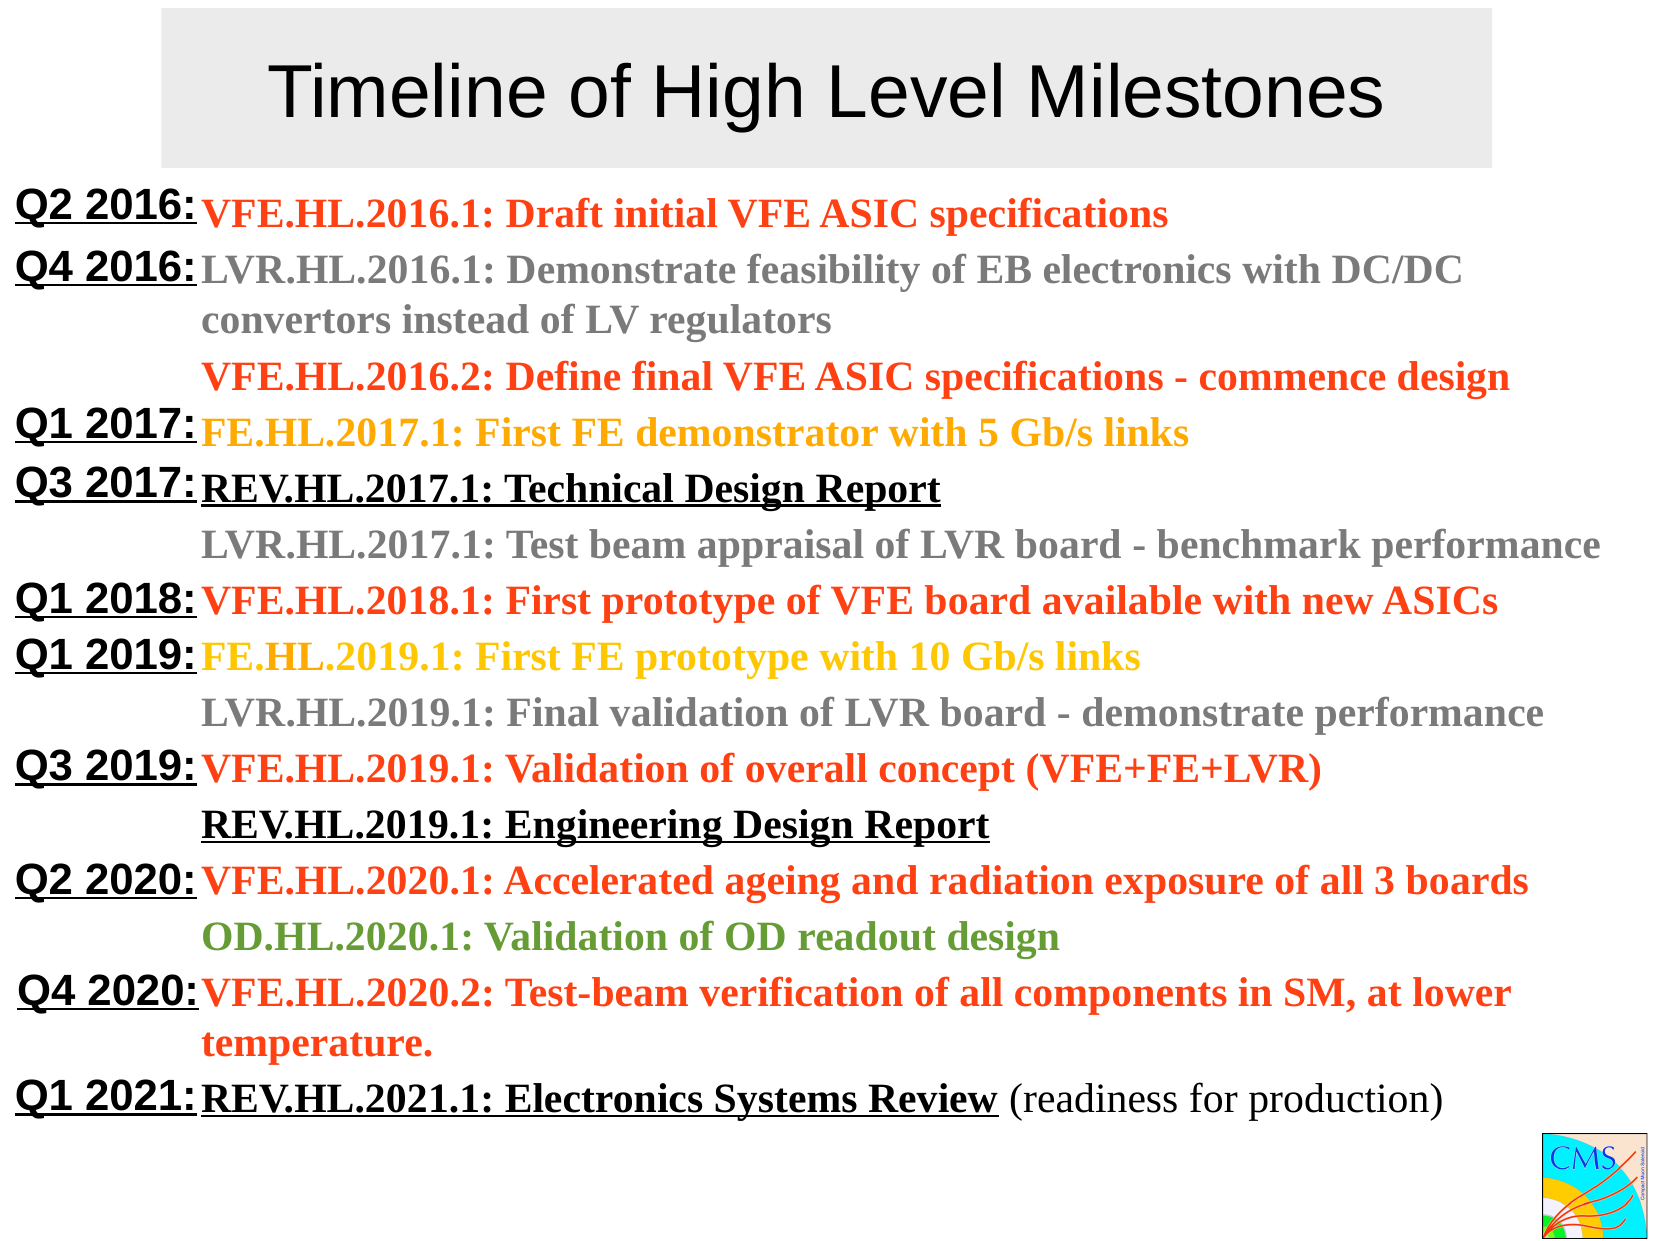

# Timeline of High Level Milestones
Q2 2016:
VFE.HL.2016.1: Draft initial VFE ASIC specifications
LVR.HL.2016.1: Demonstrate feasibility of EB electronics with DC/DC
convertors instead of LV regulators
VFE.HL.2016.2: Define final VFE ASIC specifications - commence design
FE.HL.2017.1: First FE demonstrator with 5 Gb/s links
REV.HL.2017.1: Technical Design Report
LVR.HL.2017.1: Test beam appraisal of LVR board - benchmark performance
VFE.HL.2018.1: First prototype of VFE board available with new ASICs
FE.HL.2019.1: First FE prototype with 10 Gb/s links
LVR.HL.2019.1: Final validation of LVR board - demonstrate performance
VFE.HL.2019.1: Validation of overall concept (VFE+FE+LVR)
REV.HL.2019.1: Engineering Design Report
VFE.HL.2020.1: Accelerated ageing and radiation exposure of all 3 boards
OD.HL.2020.1: Validation of OD readout design
VFE.HL.2020.2: Test-beam verification of all components in SM, at lower temperature.
REV.HL.2021.1: Electronics Systems Review (readiness for production)
Q4 2016:
Q1 2017:
Q3 2017:
Q1 2018:
Q1 2019:
Q3 2019:
Q2 2020:
Q4 2020:
Q1 2021: